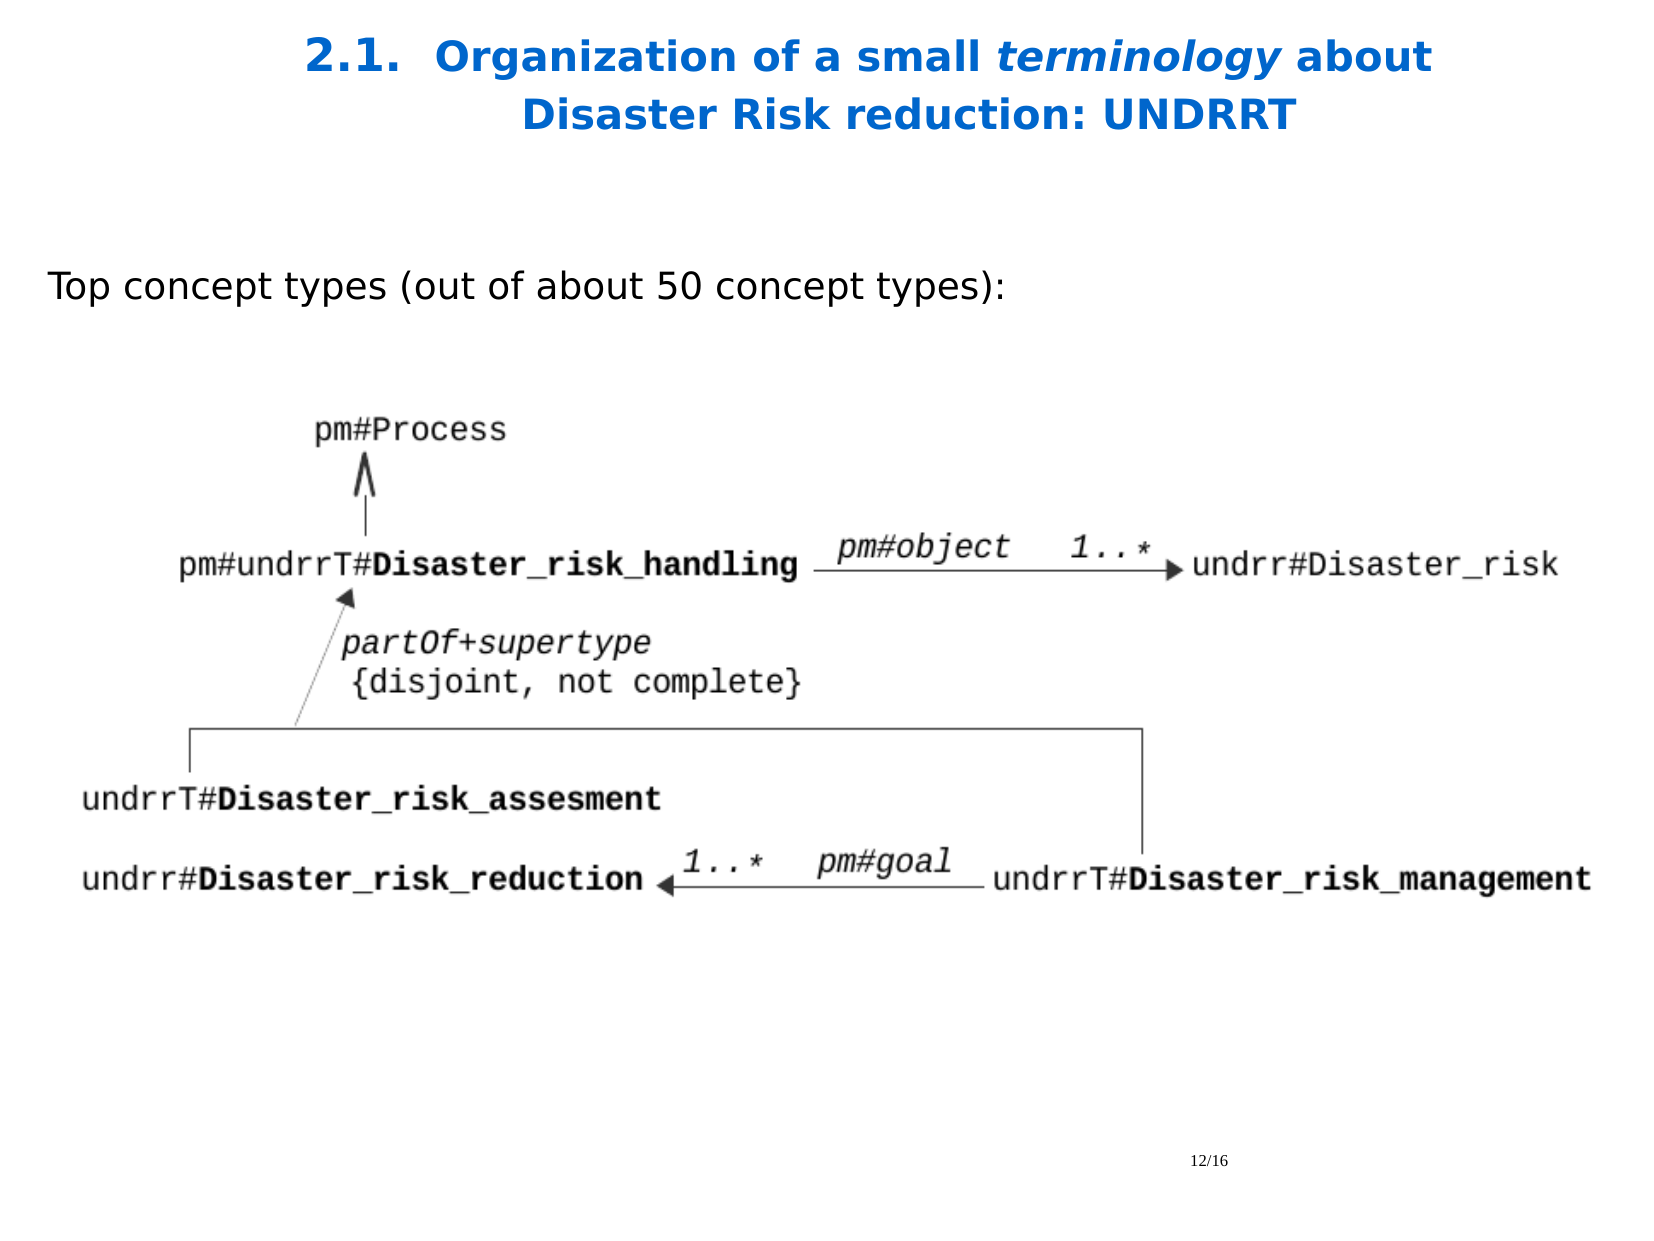

# 2.1. Organization of a small terminology about     Disaster Risk reduction: UNDRRT
 Top concept types (out of about 50 concept types):